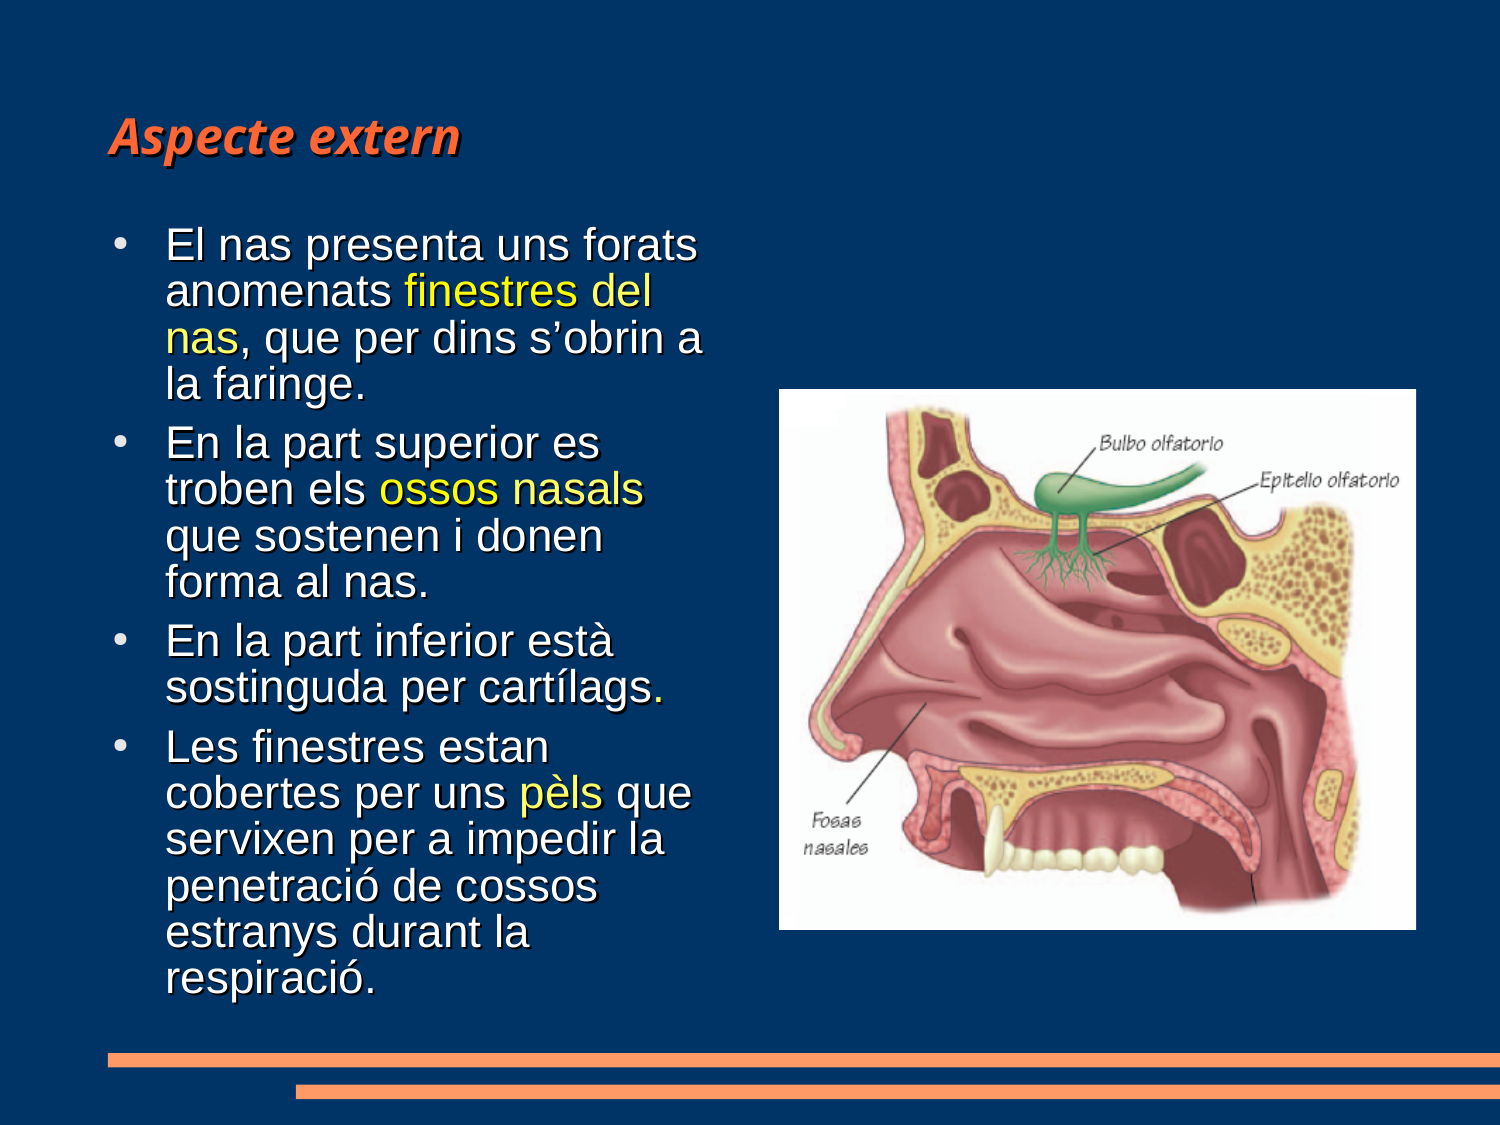

# Aspecte extern
El nas presenta uns forats anomenats finestres del nas, que per dins s’obrin a la faringe.
En la part superior es troben els ossos nasals que sostenen i donen forma al nas.
En la part inferior està sostinguda per cartílags.
Les finestres estan cobertes per uns pèls que servixen per a impedir la penetració de cossos estranys durant la respiració.